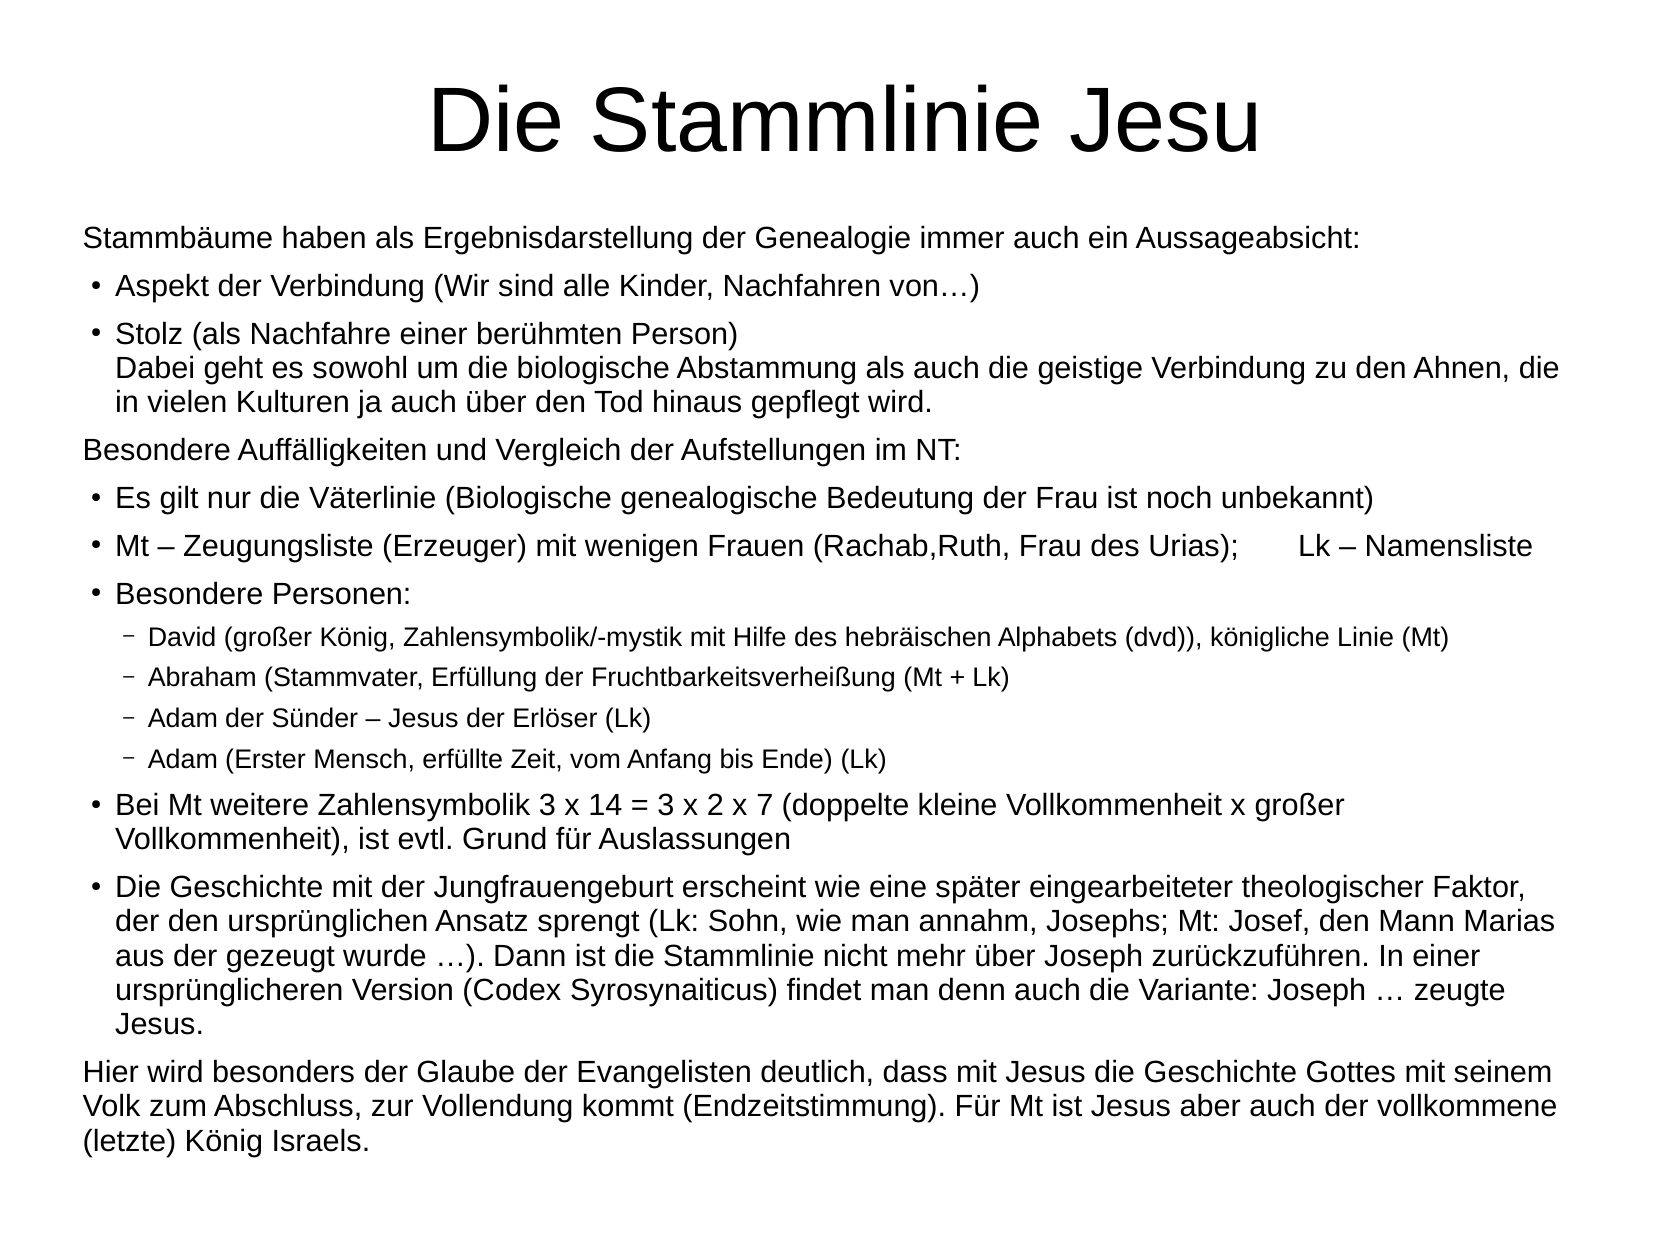

Die Stammlinie Jesu
# Stammbäume haben als Ergebnisdarstellung der Genealogie immer auch ein Aussageabsicht:
Aspekt der Verbindung (Wir sind alle Kinder, Nachfahren von…)
Stolz (als Nachfahre einer berühmten Person)
Dabei geht es sowohl um die biologische Abstammung als auch die geistige Verbindung zu den Ahnen, die in vielen Kulturen ja auch über den Tod hinaus gepflegt wird.
Besondere Auffälligkeiten und Vergleich der Aufstellungen im NT:
Es gilt nur die Väterlinie (Biologische genealogische Bedeutung der Frau ist noch unbekannt)
Mt – Zeugungsliste (Erzeuger) mit wenigen Frauen (Rachab,Ruth, Frau des Urias); Lk – Namensliste
Besondere Personen:
David (großer König, Zahlensymbolik/-mystik mit Hilfe des hebräischen Alphabets (dvd)), königliche Linie (Mt)
Abraham (Stammvater, Erfüllung der Fruchtbarkeitsverheißung (Mt + Lk)
Adam der Sünder – Jesus der Erlöser (Lk)
Adam (Erster Mensch, erfüllte Zeit, vom Anfang bis Ende) (Lk)
Bei Mt weitere Zahlensymbolik 3 x 14 = 3 x 2 x 7 (doppelte kleine Vollkommenheit x großer Vollkommenheit), ist evtl. Grund für Auslassungen
Die Geschichte mit der Jungfrauengeburt erscheint wie eine später eingearbeiteter theologischer Faktor, der den ursprünglichen Ansatz sprengt (Lk: Sohn, wie man annahm, Josephs; Mt: Josef, den Mann Marias aus der gezeugt wurde …). Dann ist die Stammlinie nicht mehr über Joseph zurückzuführen. In einer ursprünglicheren Version (Codex Syrosynaiticus) findet man denn auch die Variante: Joseph … zeugte Jesus.
Hier wird besonders der Glaube der Evangelisten deutlich, dass mit Jesus die Geschichte Gottes mit seinem Volk zum Abschluss, zur Vollendung kommt (Endzeitstimmung). Für Mt ist Jesus aber auch der vollkommene (letzte) König Israels.